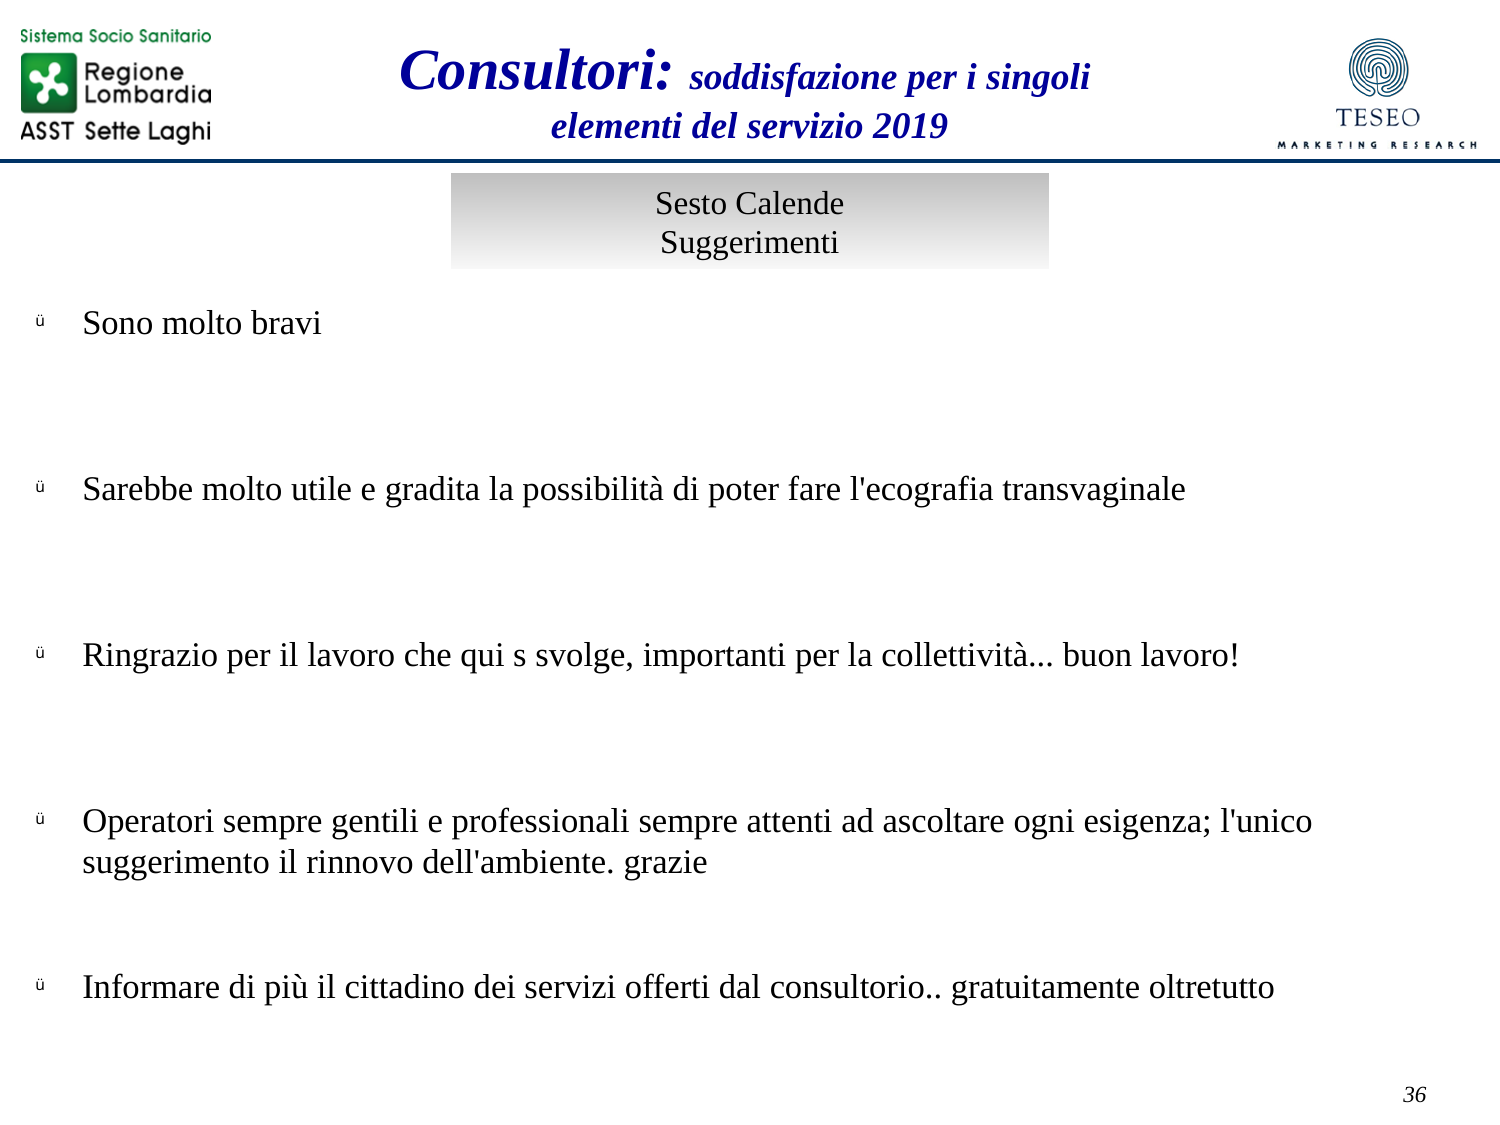

Consultori: soddisfazione per i singoli
elementi del servizio 2019
Sesto Calende
Suggerimenti
Sono molto bravi
Sarebbe molto utile e gradita la possibilità di poter fare l'ecografia transvaginale
Ringrazio per il lavoro che qui s svolge, importanti per la collettività... buon lavoro!
Operatori sempre gentili e professionali sempre attenti ad ascoltare ogni esigenza; l'unico suggerimento il rinnovo dell'ambiente. grazie
Informare di più il cittadino dei servizi offerti dal consultorio.. gratuitamente oltretutto
10 e lode grazie!